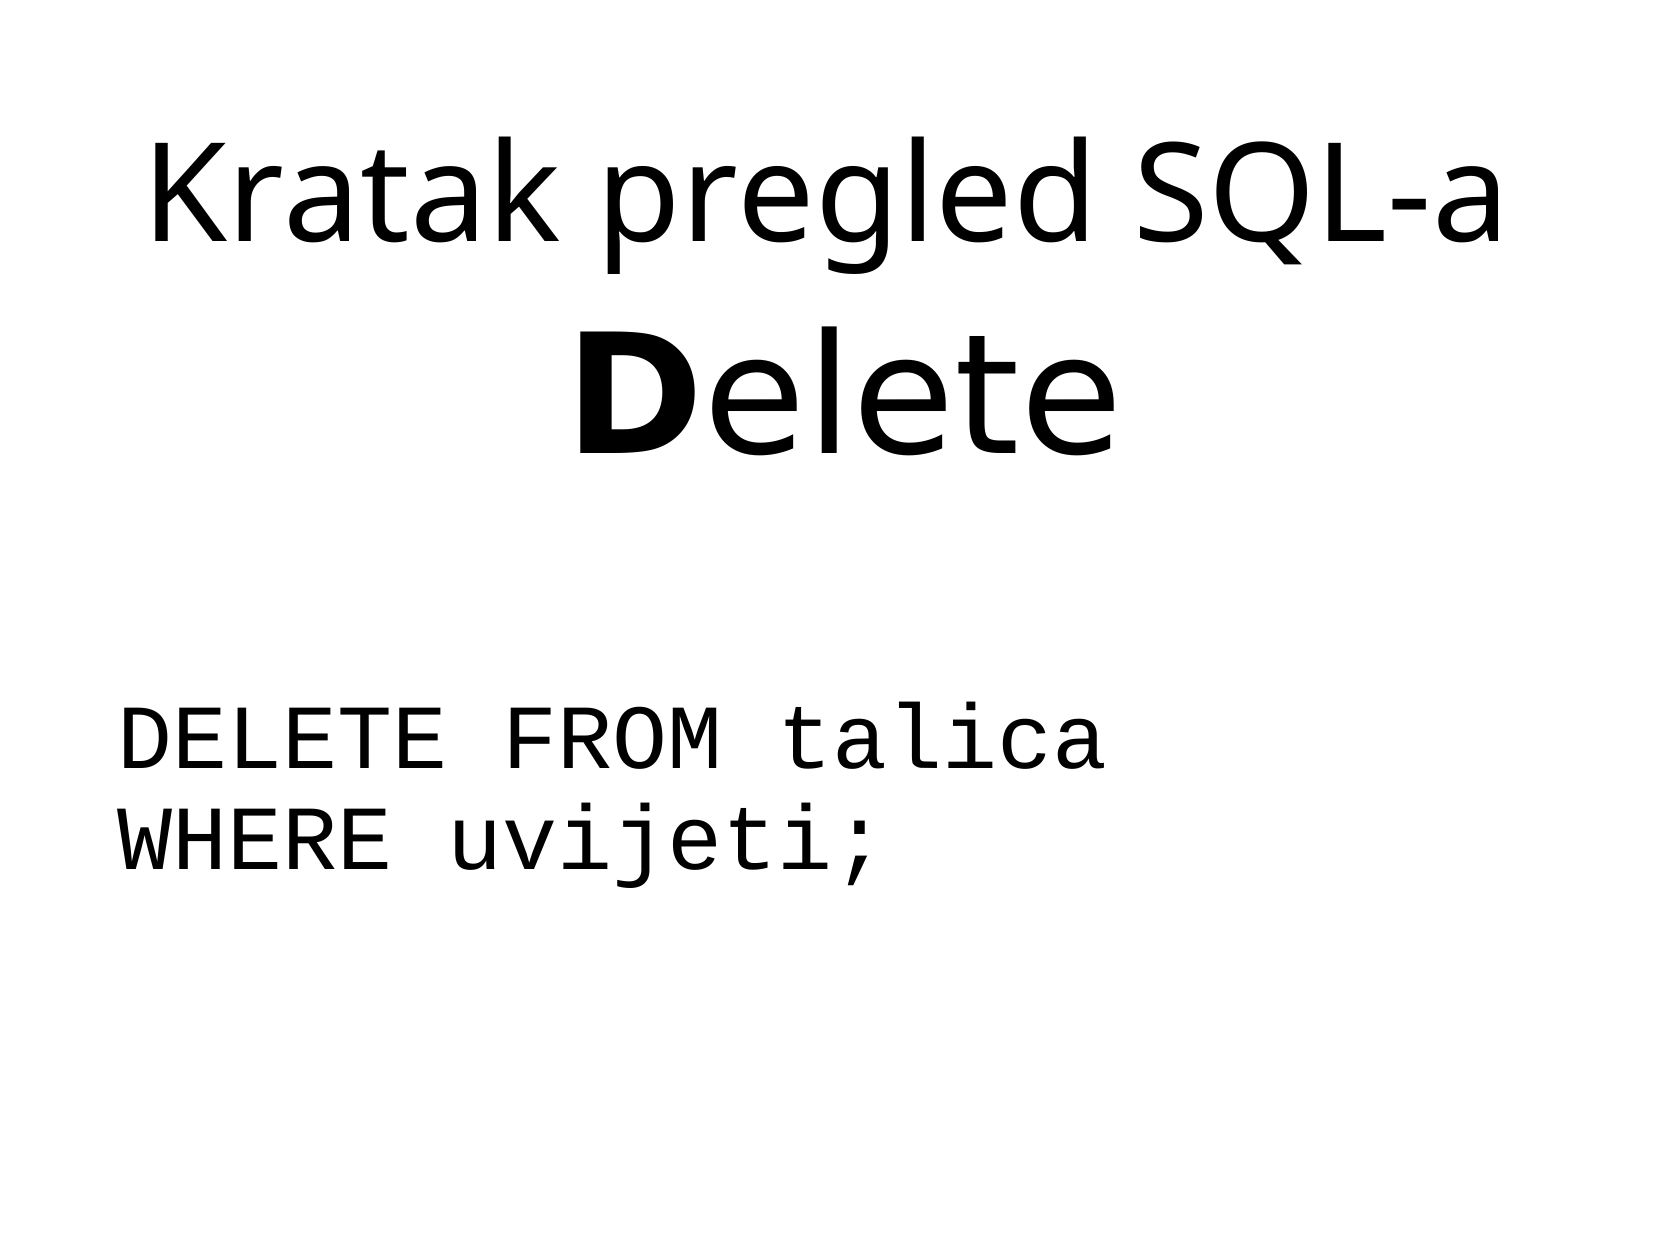

# Kratak pregled SQL-a
Delete
DELETE FROM talica
WHERE uvijeti;